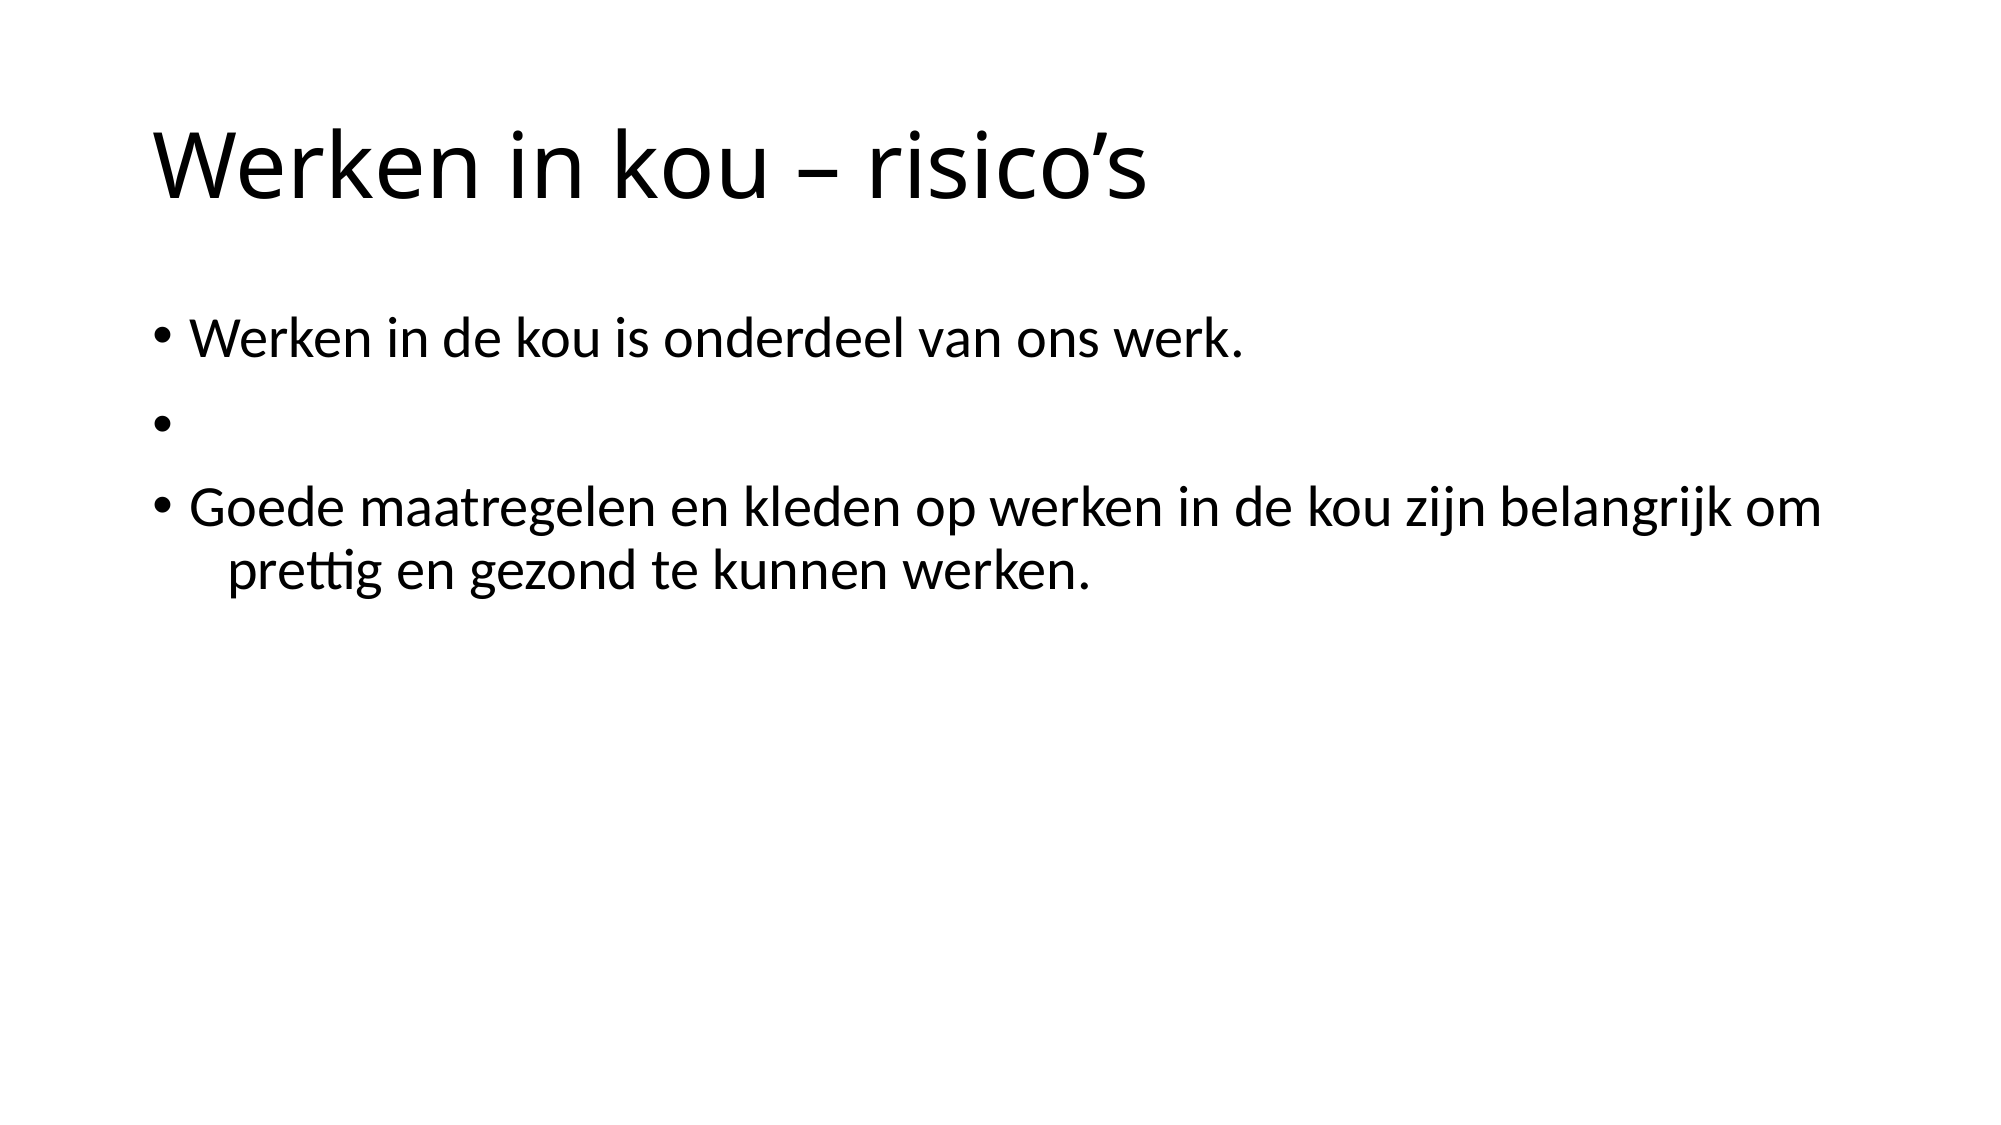

# Werken in kou – risico’s
Werken in de kou is onderdeel van ons werk.
Goede maatregelen en kleden op werken in de kou zijn belangrijk om prettig en gezond te kunnen werken.